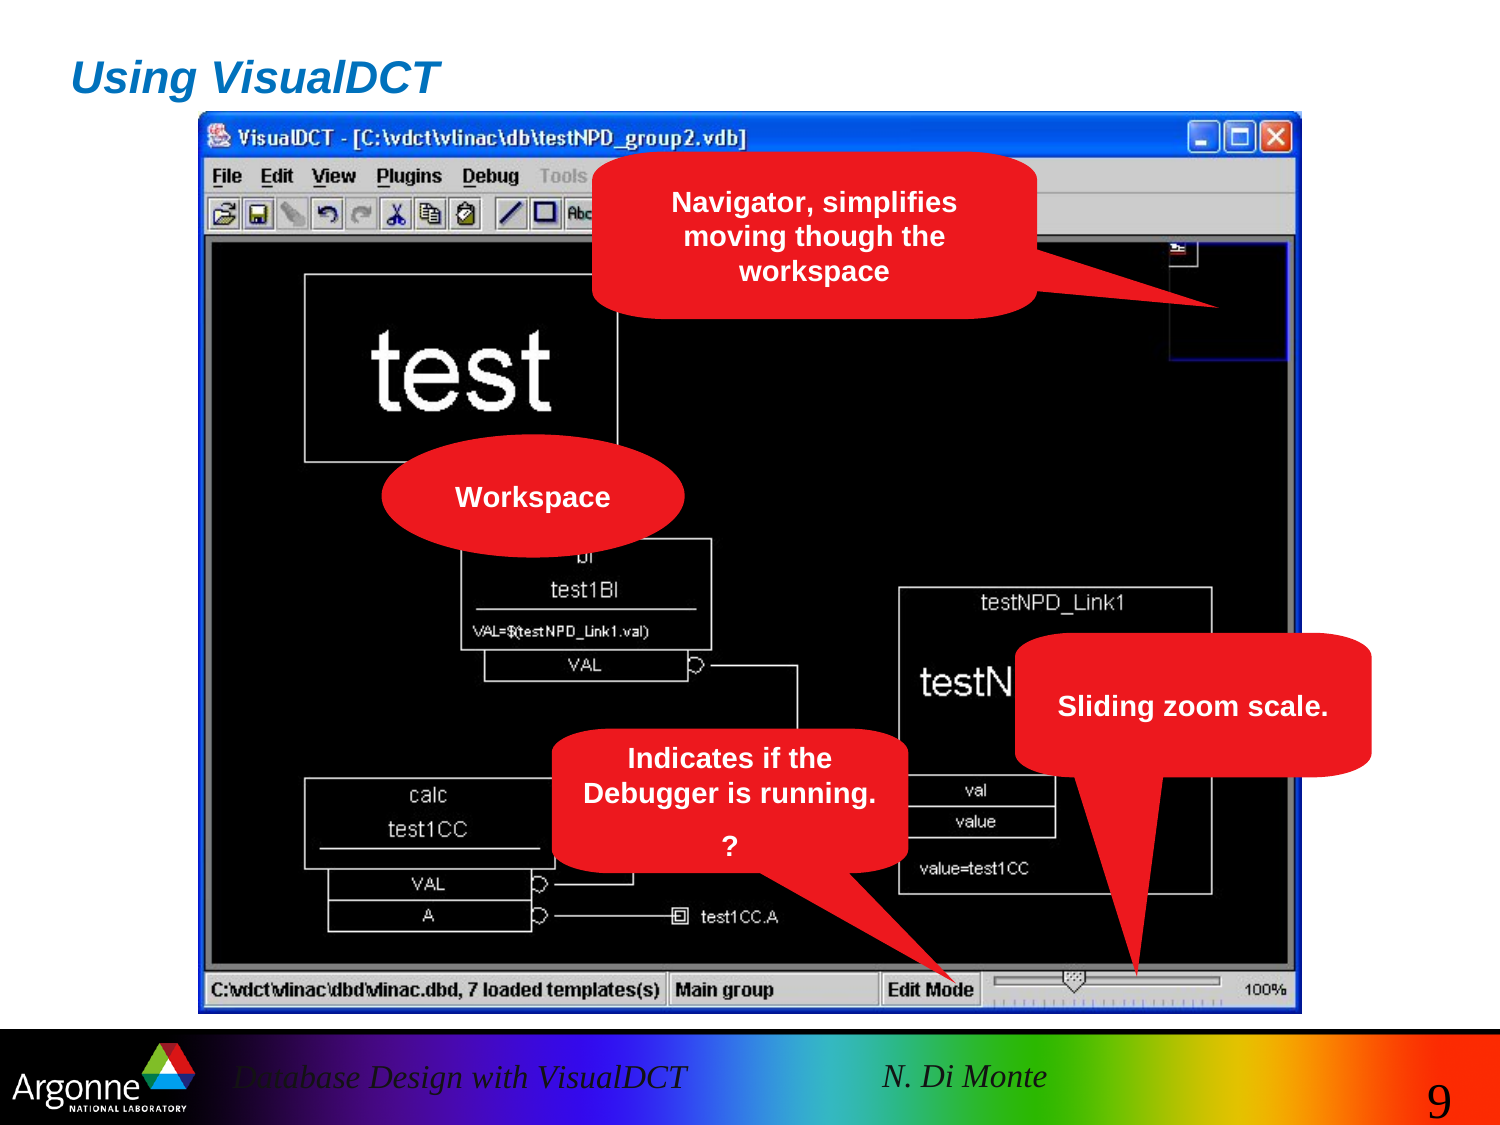

# Using VisualDCT
Navigator, simplifies moving though the workspace
Workspace
Sliding zoom scale.
Indicates if the Debugger is running.
?
9